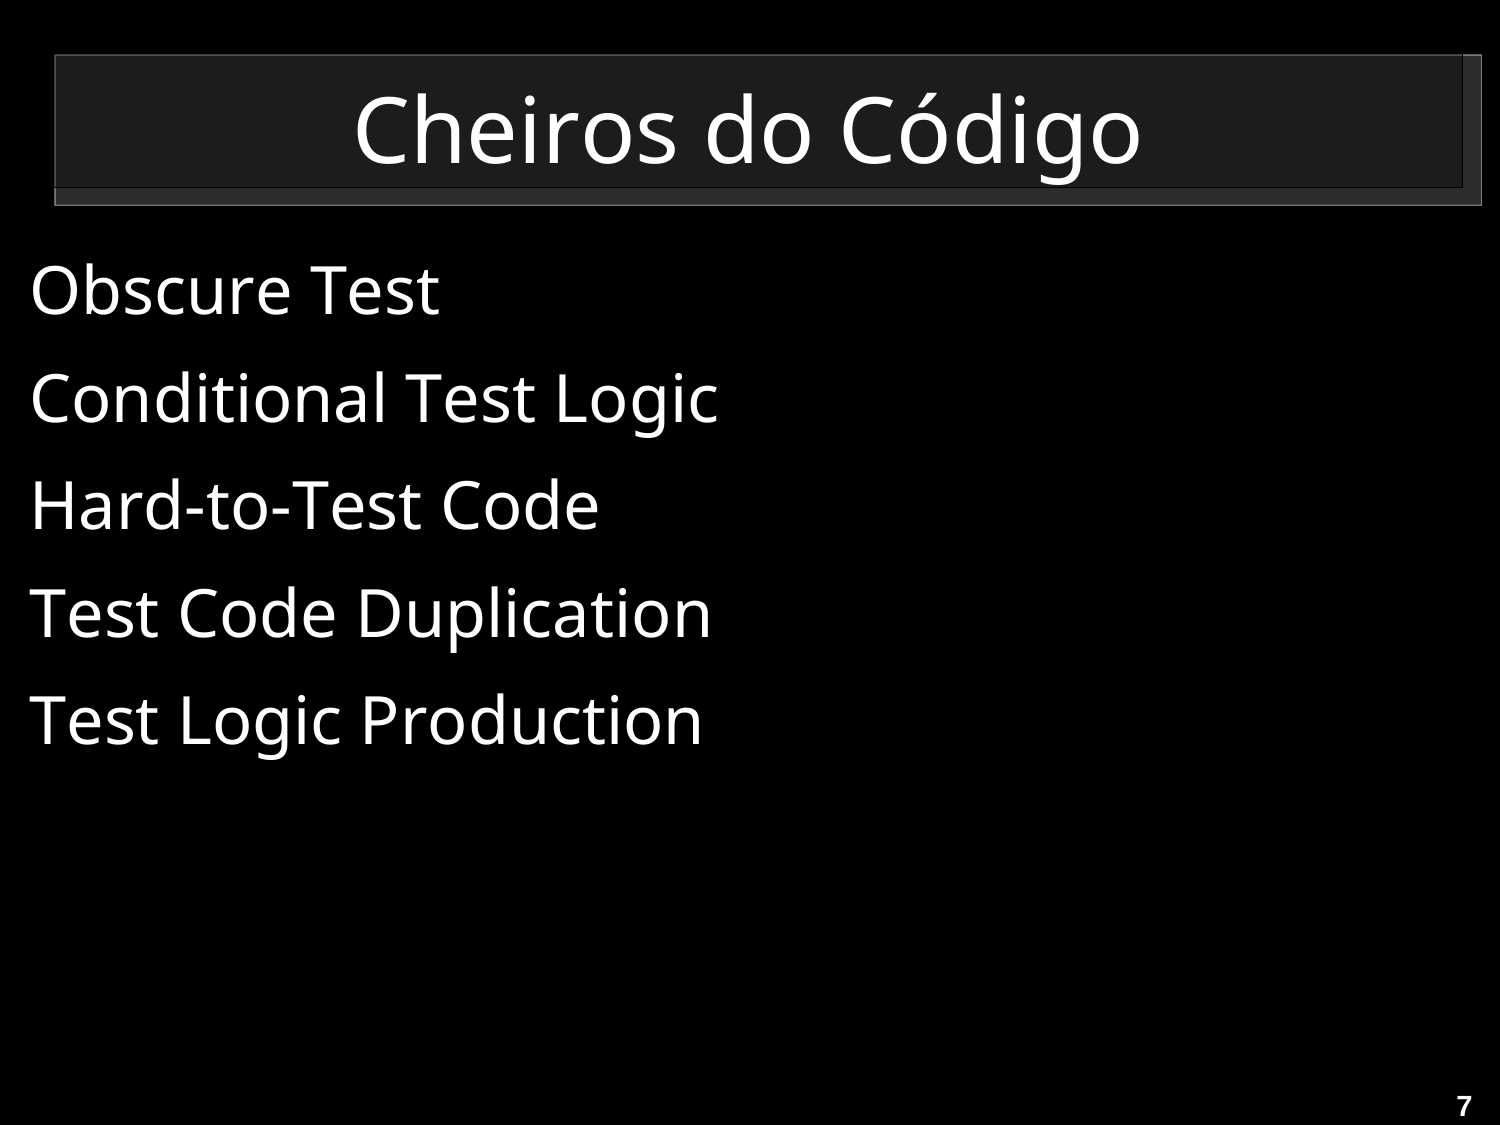

# Cheiros do Código
Obscure Test
Conditional Test Logic
Hard-to-Test Code
Test Code Duplication
Test Logic Production
7